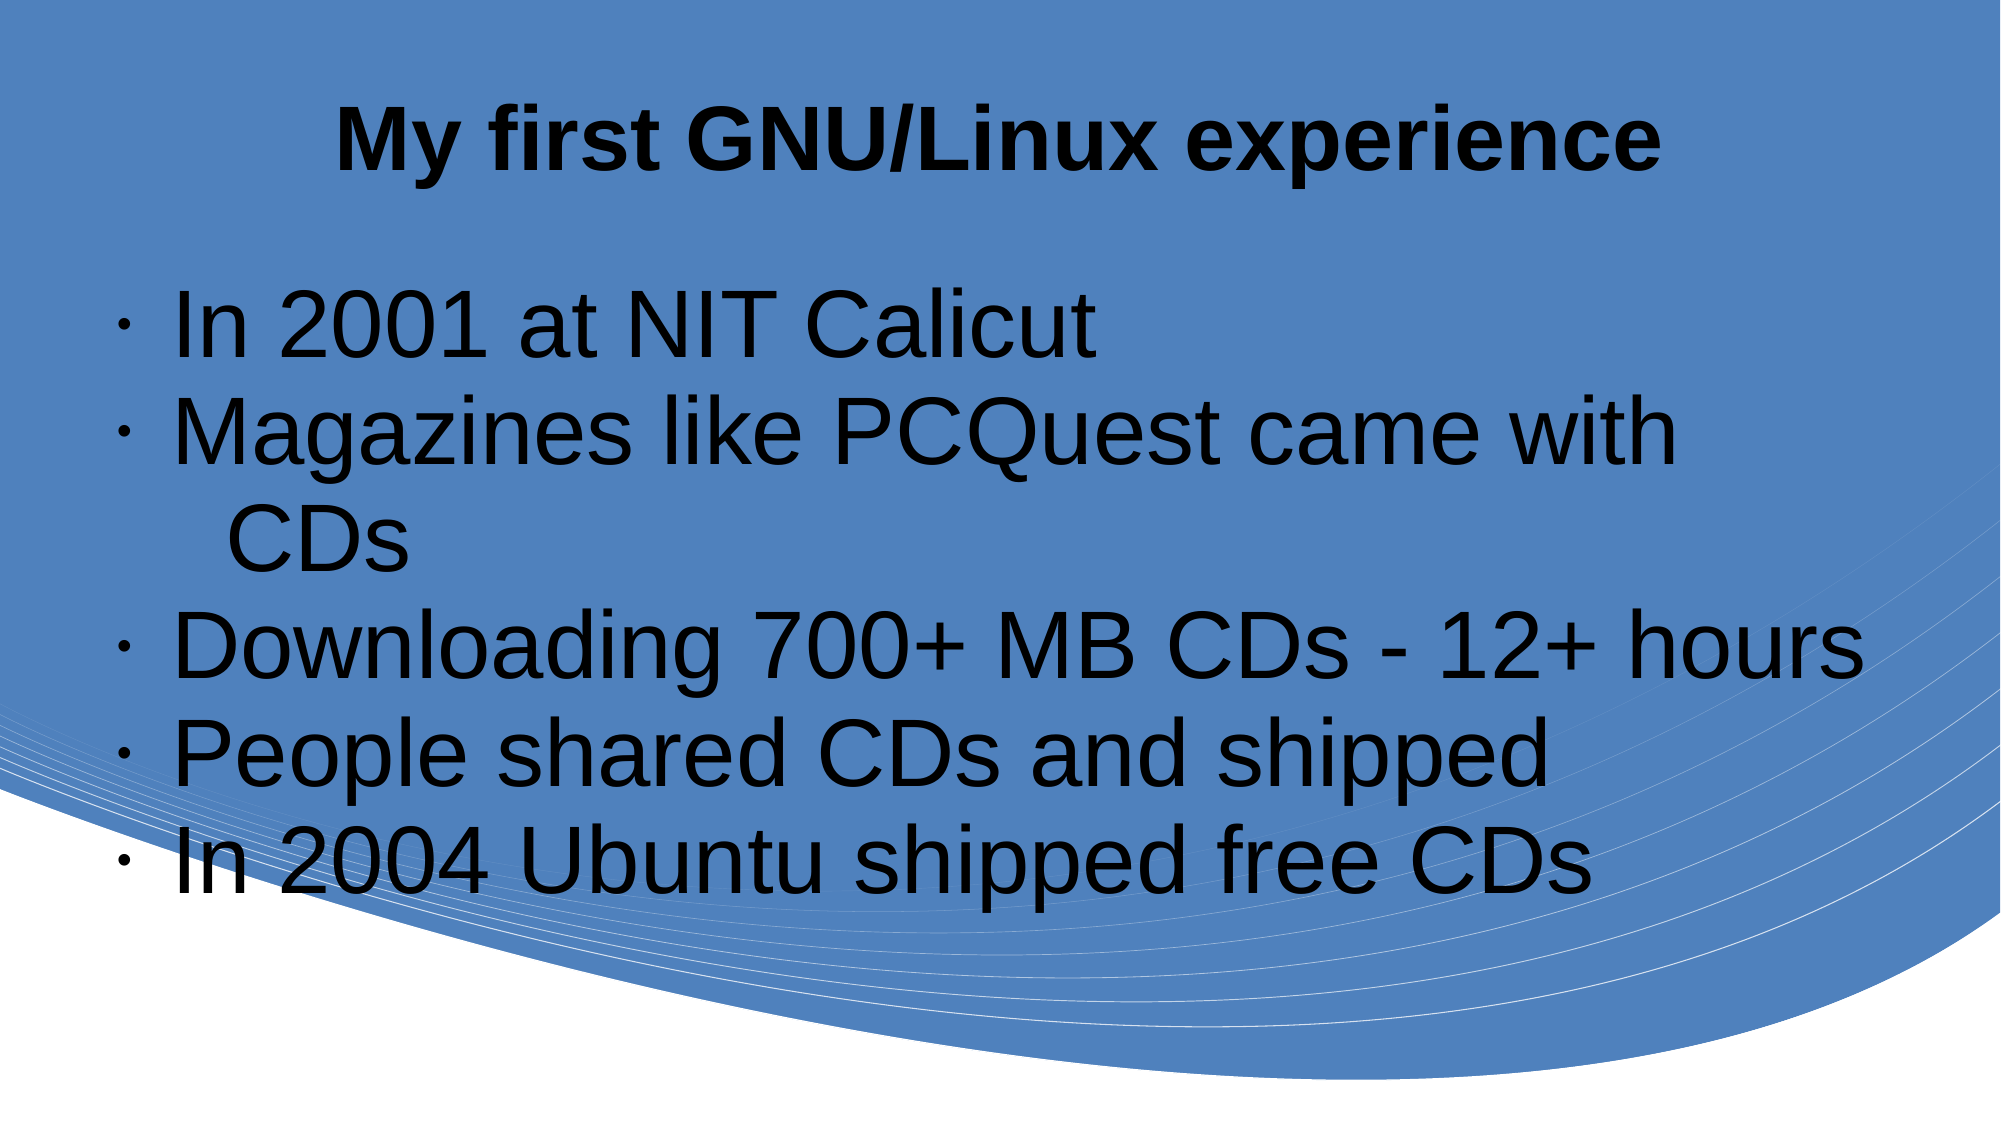

# My first GNU/Linux experience
In 2001 at NIT Calicut
Magazines like PCQuest came with CDs
Downloading 700+ MB CDs - 12+ hours
People shared CDs and shipped
In 2004 Ubuntu shipped free CDs